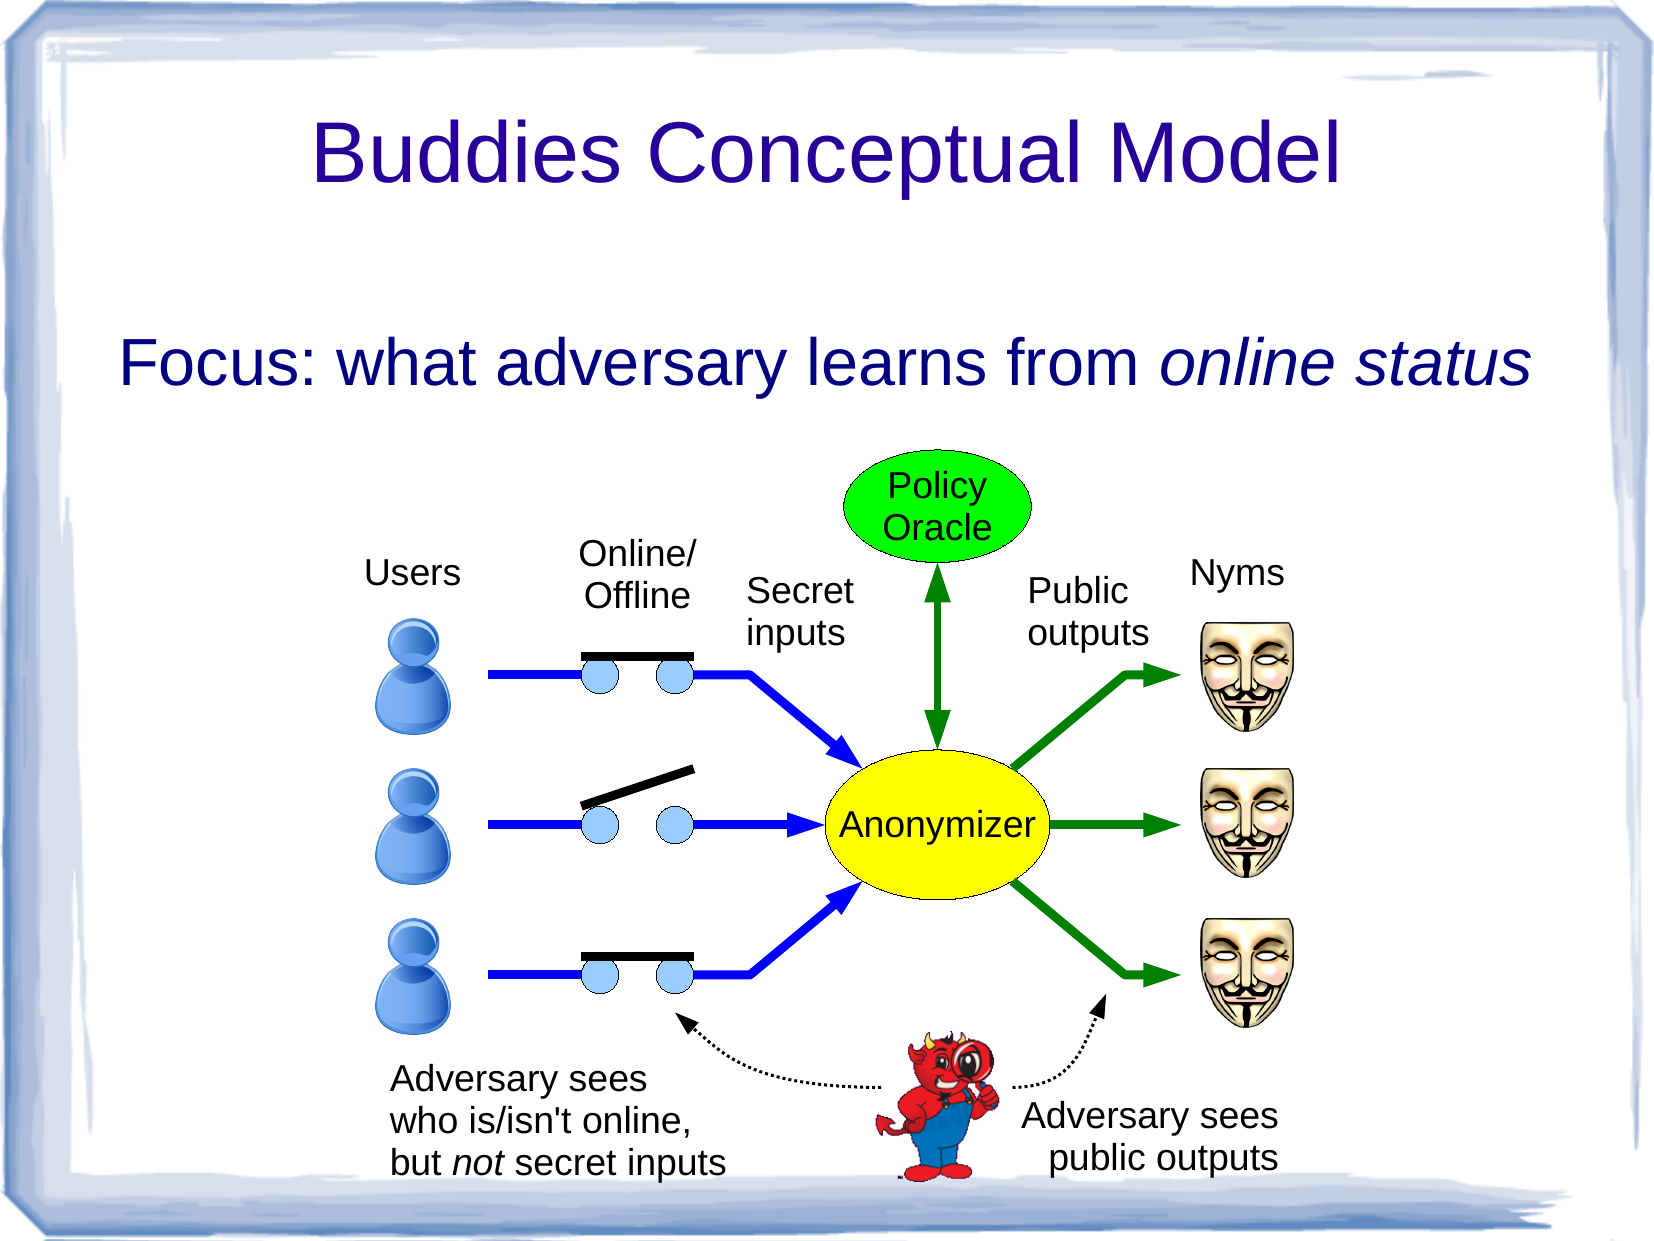

# Buddies Conceptual Model
Focus: what adversary learns from online status
Policy
Oracle
Online/
Offline
Users
Nyms
Secret
inputs
Public
outputs
Anonymizer
Adversary sees
who is/isn't online,
but not secret inputs
Adversary sees
public outputs